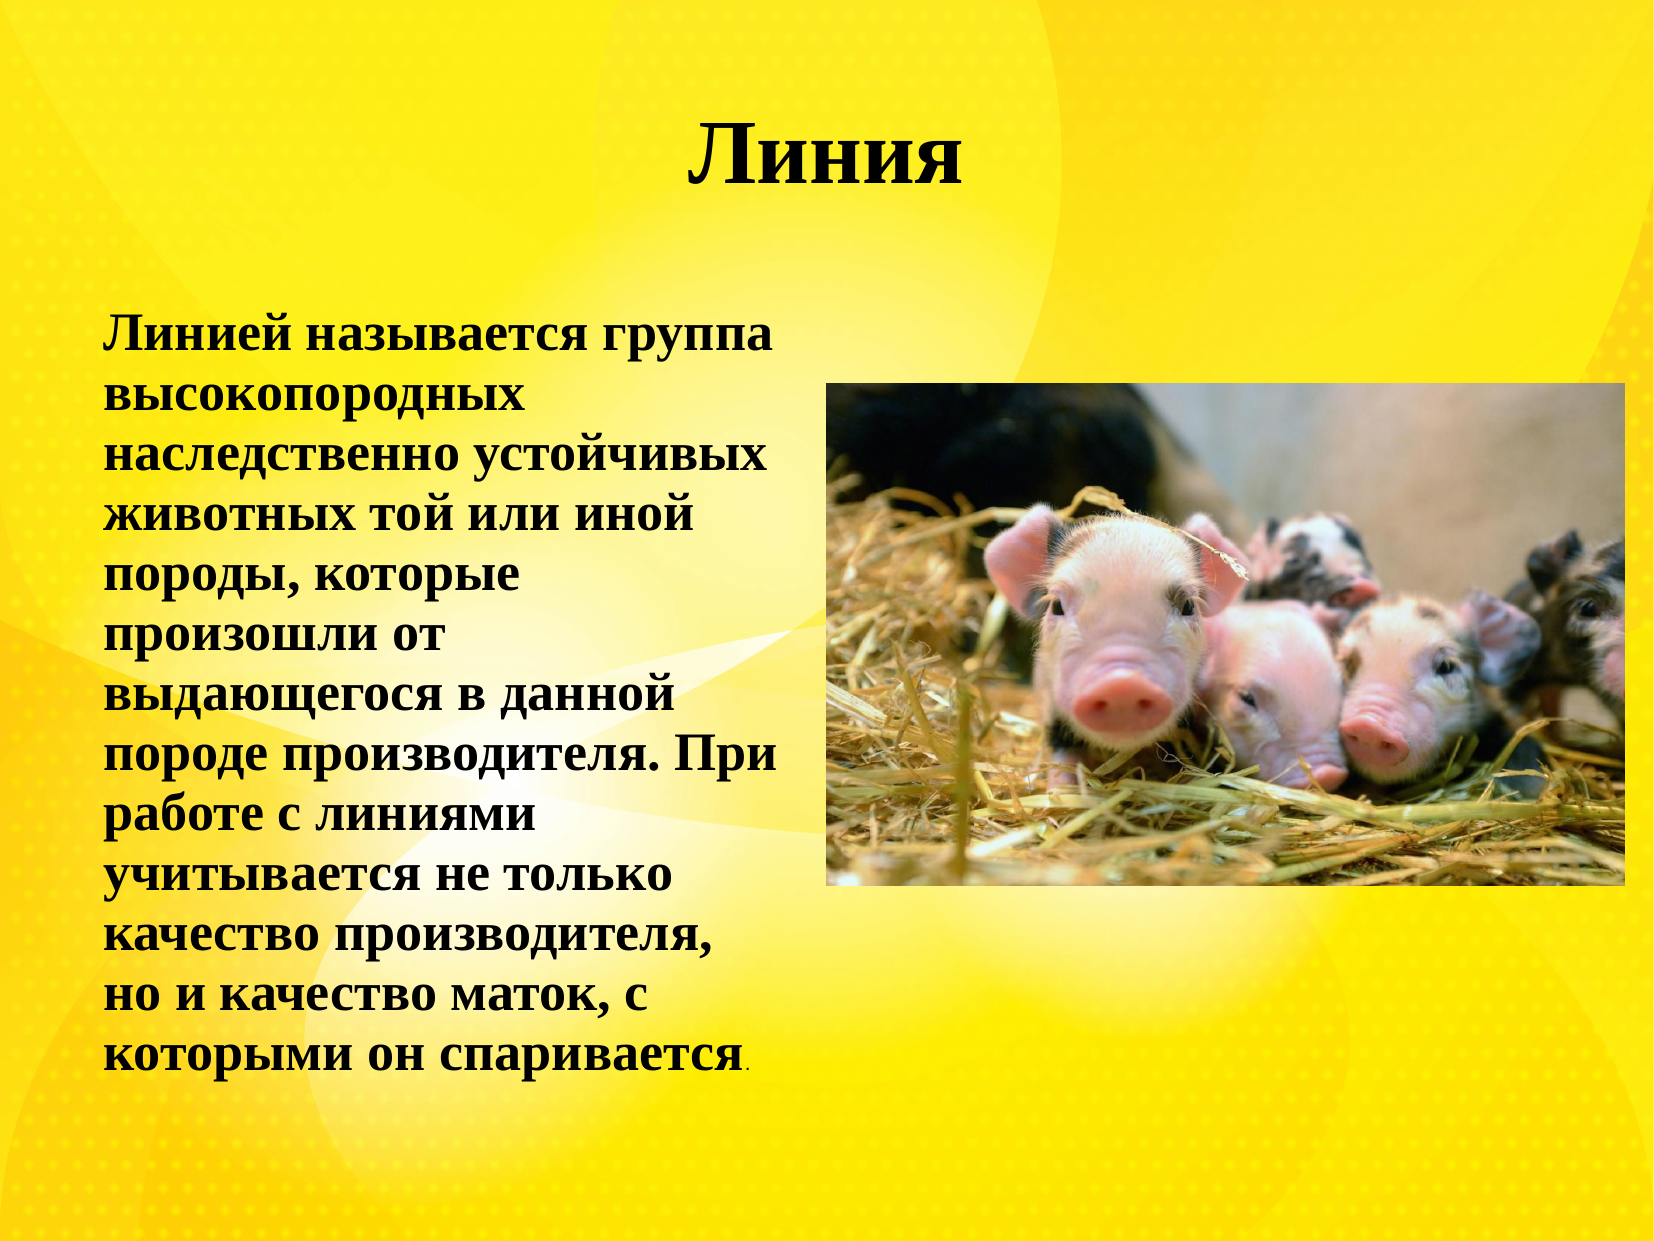

# Линия
Линией называется группа высокопородных наследственно устойчивых животных той или иной породы, которые произошли от выдающегося в данной породе производителя. При работе с линиями учитывается не только качество производителя, но и качество маток, с которыми он спаривается.